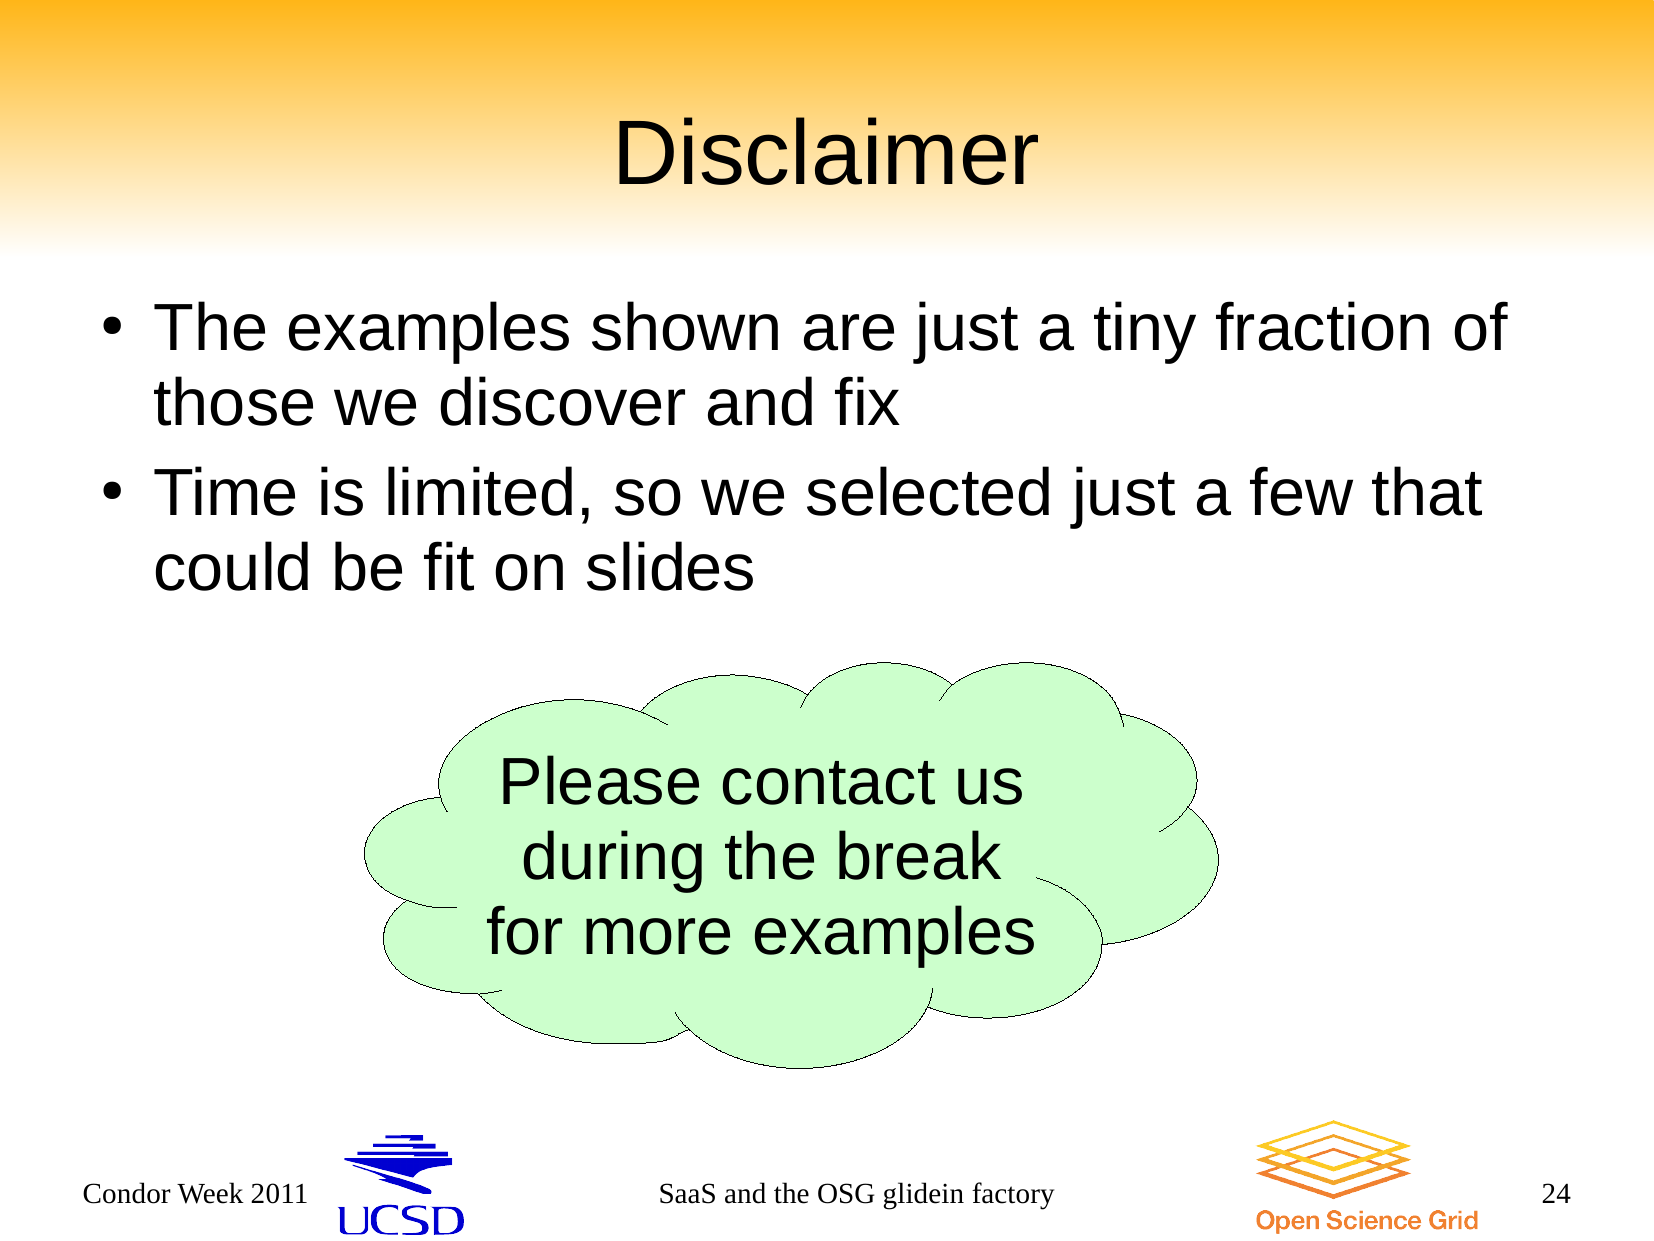

# Disclaimer
The examples shown are just a tiny fraction of those we discover and fix
Time is limited, so we selected just a few that could be fit on slides
Please contact us
during the break
for more examples
Condor Week 2011
SaaS and the OSG glidein factory
24